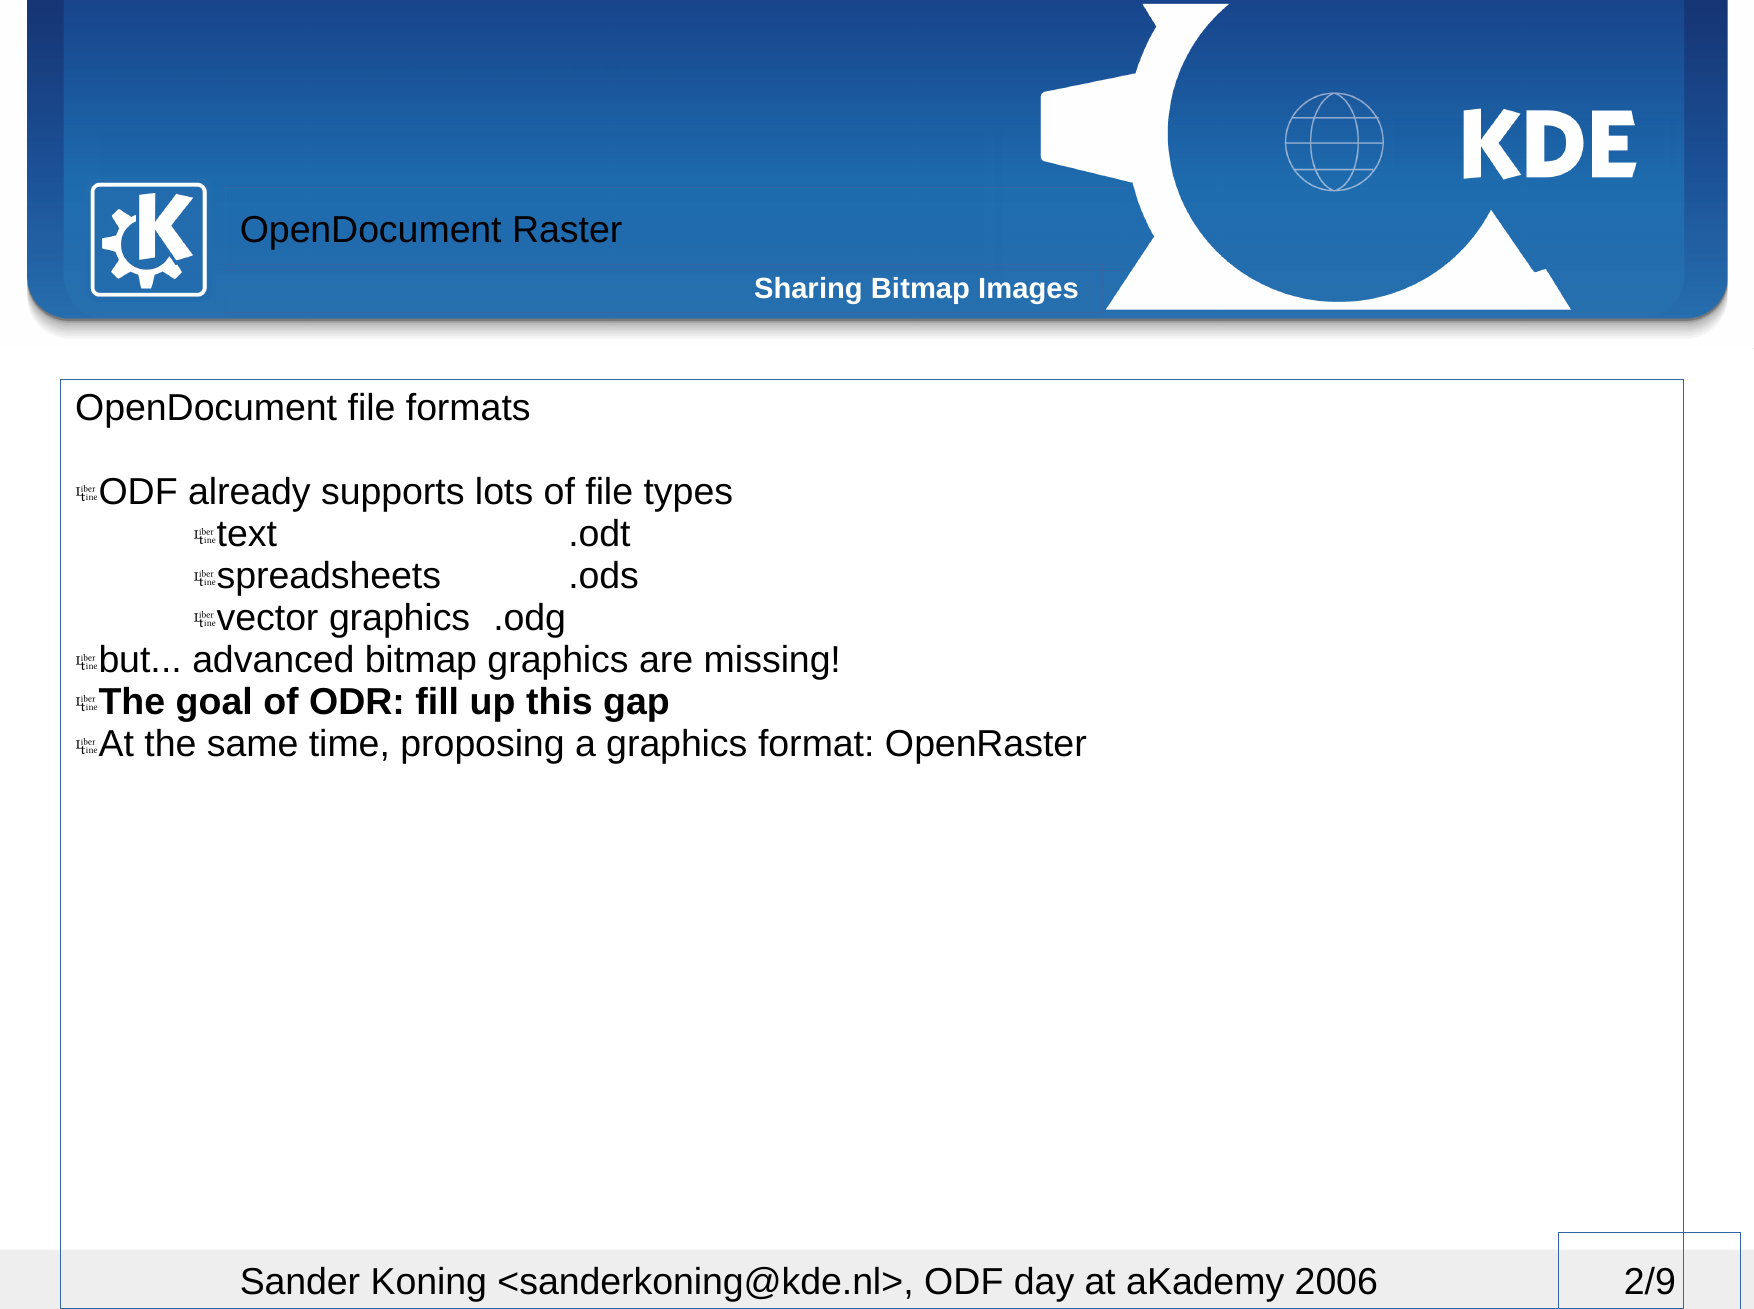

OpenDocument file formats
ODF already supports lots of file types
text 				.odt
spreadsheets		.ods
vector graphics	.odg
but... advanced bitmap graphics are missing!
The goal of ODR: fill up this gap
At the same time, proposing a graphics format: OpenRaster